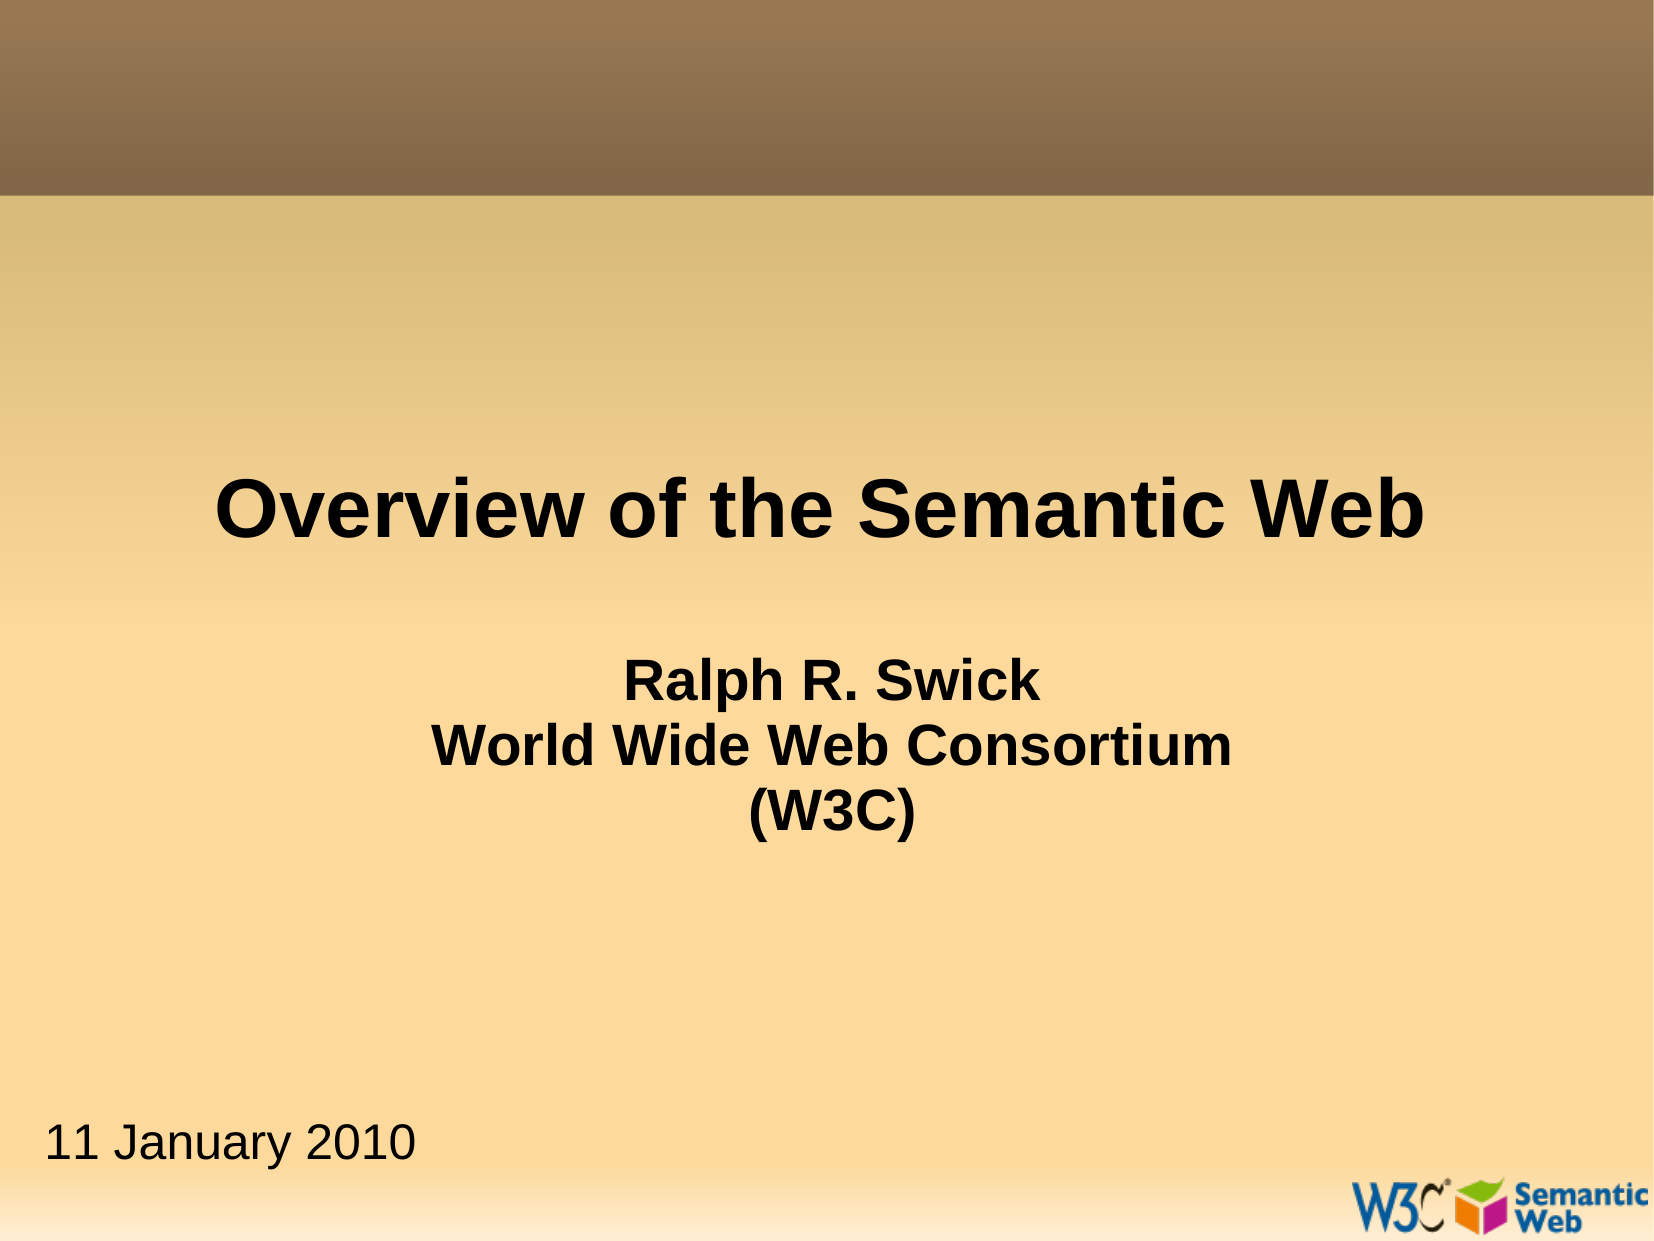

# Overview of the Semantic Web Ralph R. Swick World Wide Web Consortium (W3C)
11 January 2010